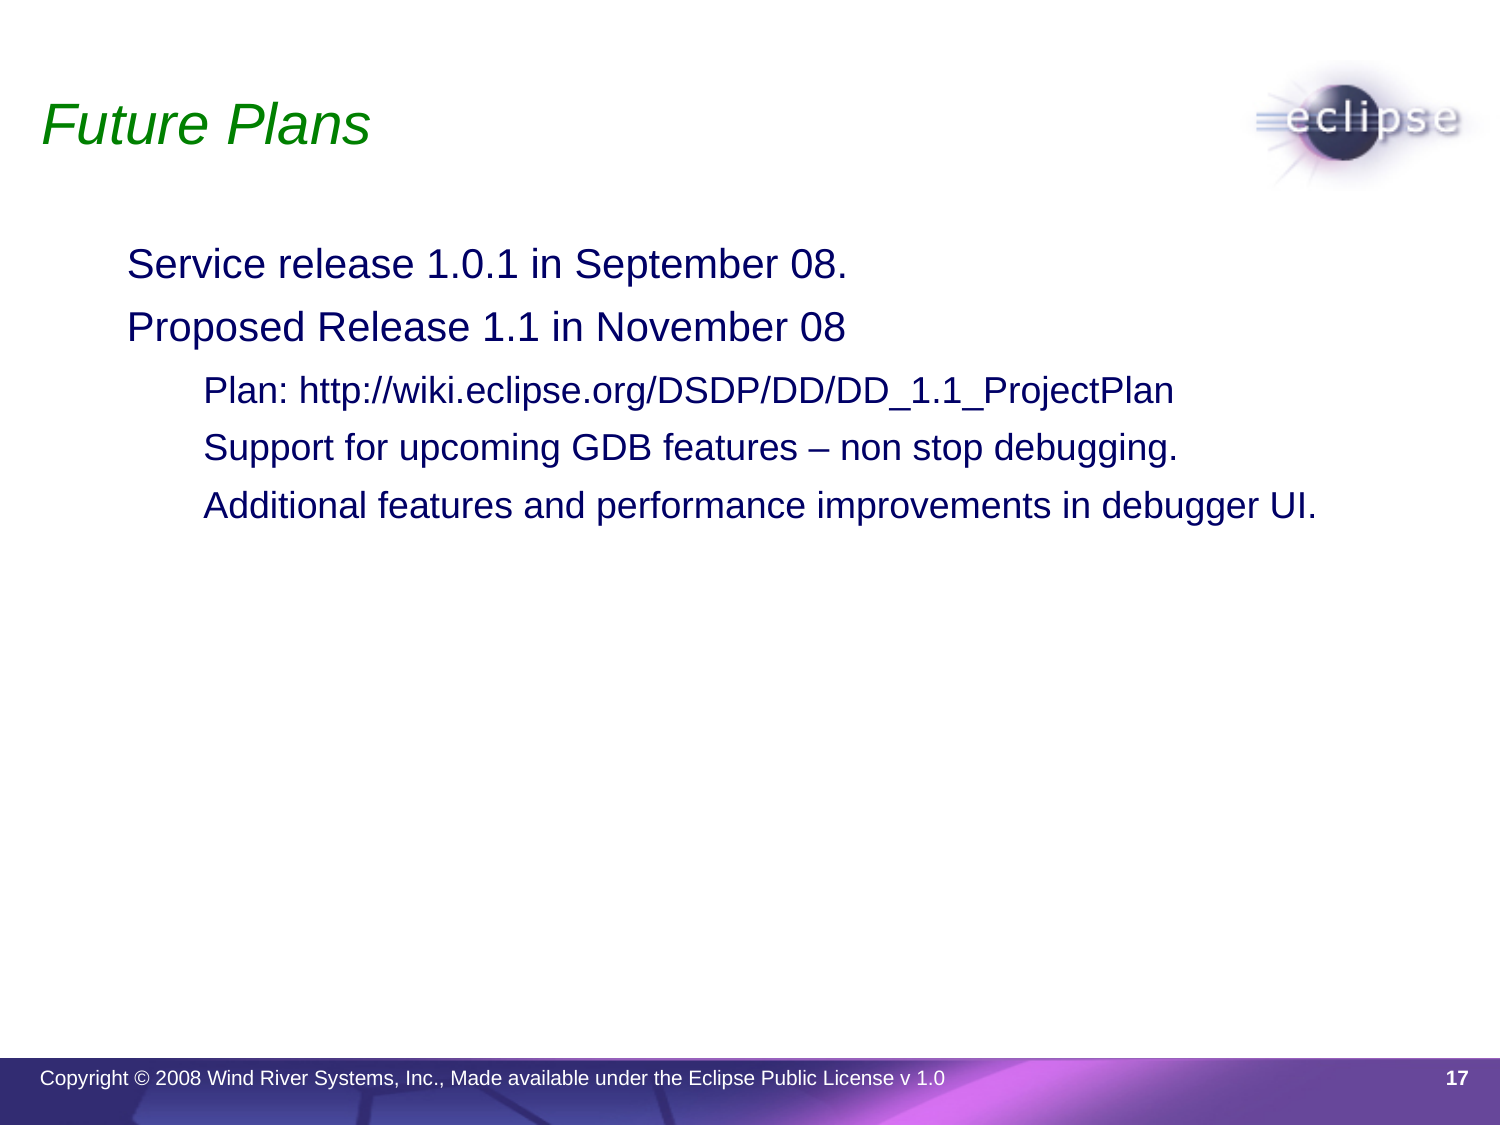

# Future Plans
Service release 1.0.1 in September 08.
Proposed Release 1.1 in November 08
Plan: http://wiki.eclipse.org/DSDP/DD/DD_1.1_ProjectPlan
Support for upcoming GDB features – non stop debugging.
Additional features and performance improvements in debugger UI.